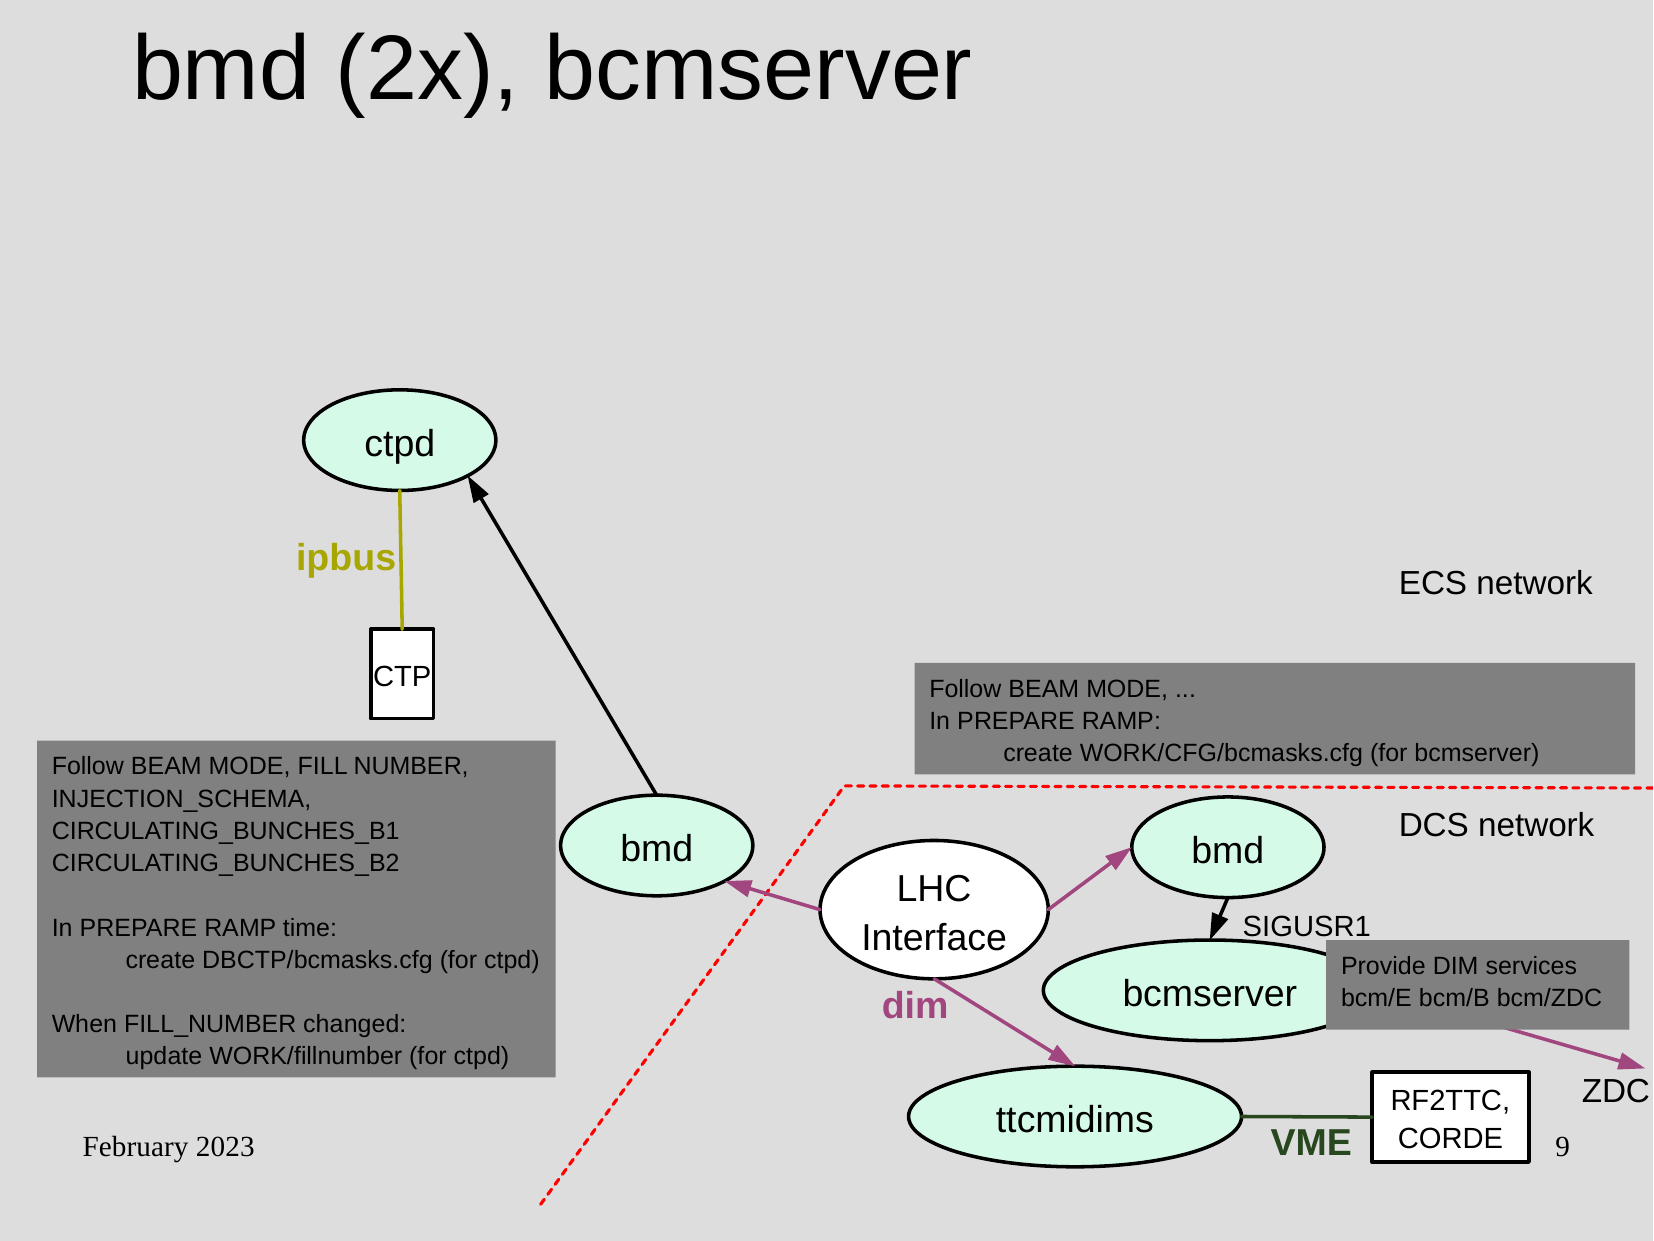

# bmd (2x), bcmserver
ctpd
ipbus
ECS network
CTP
Follow BEAM MODE, ...
In PREPARE RAMP:
	create WORK/CFG/bcmasks.cfg (for bcmserver)
Follow BEAM MODE, FILL NUMBER,
INJECTION_SCHEMA,
CIRCULATING_BUNCHES_B1
CIRCULATING_BUNCHES_B2
In PREPARE RAMP time:
	create DBCTP/bcmasks.cfg (for ctpd)
When FILL_NUMBER changed:
	update WORK/fillnumber (for ctpd)
WWW
DCS network
bmd
bmd
LHC
Interface
SIGUSR1
bcmserver
Provide DIM services
bcm/E bcm/B bcm/ZDC
dim
ZDC
ttcmidims
RF2TTC,
CORDE
VME
29.5.2019
9